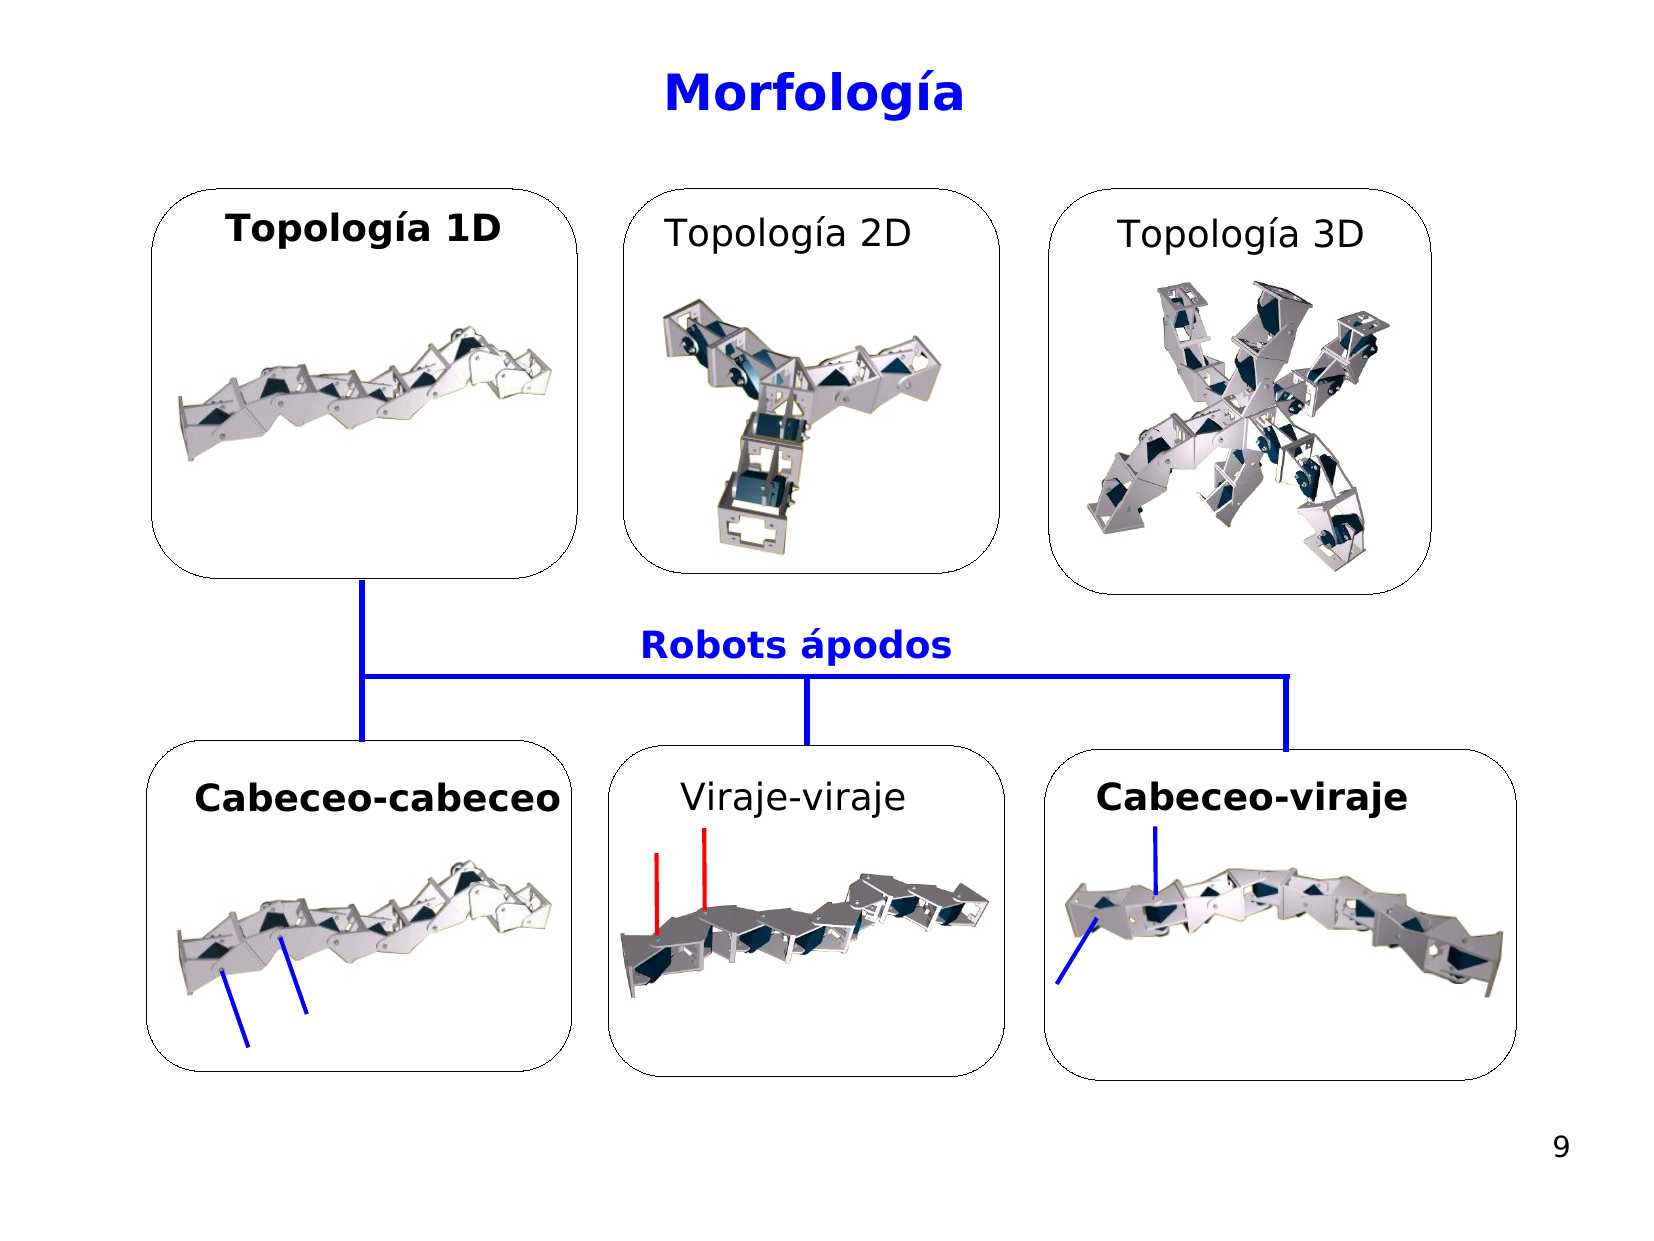

Morfología
Topología 3D
Topología 1D
Topología 2D
Robots ápodos
Viraje-viraje
Cabeceo-viraje
Cabeceo-cabeceo
9